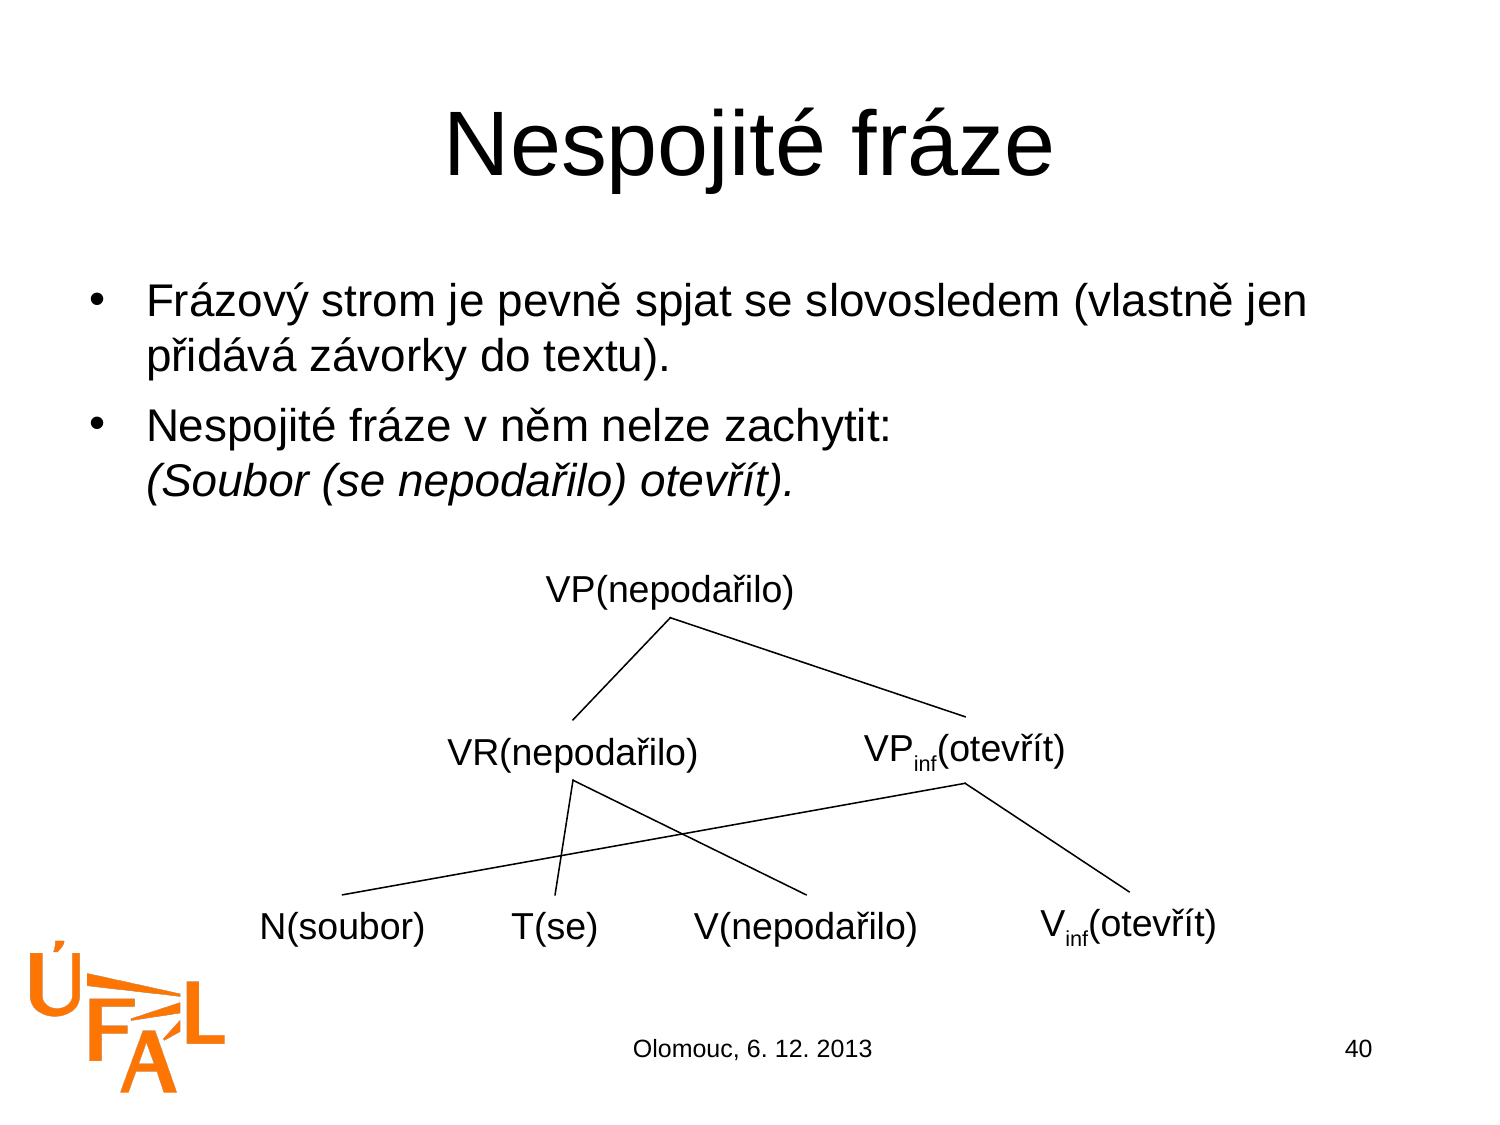

# Nespojité fráze
Frázový strom je pevně spjat se slovosledem (vlastně jen přidává závorky do textu).
Nespojité fráze v něm nelze zachytit:
(Soubor (se nepodařilo) otevřít).
VP(nepodařilo)
VPinf(otevřít)
VR(nepodařilo)
Vinf(otevřít)
N(soubor)
T(se)
V(nepodařilo)
Olomouc, 6. 12. 2013
40